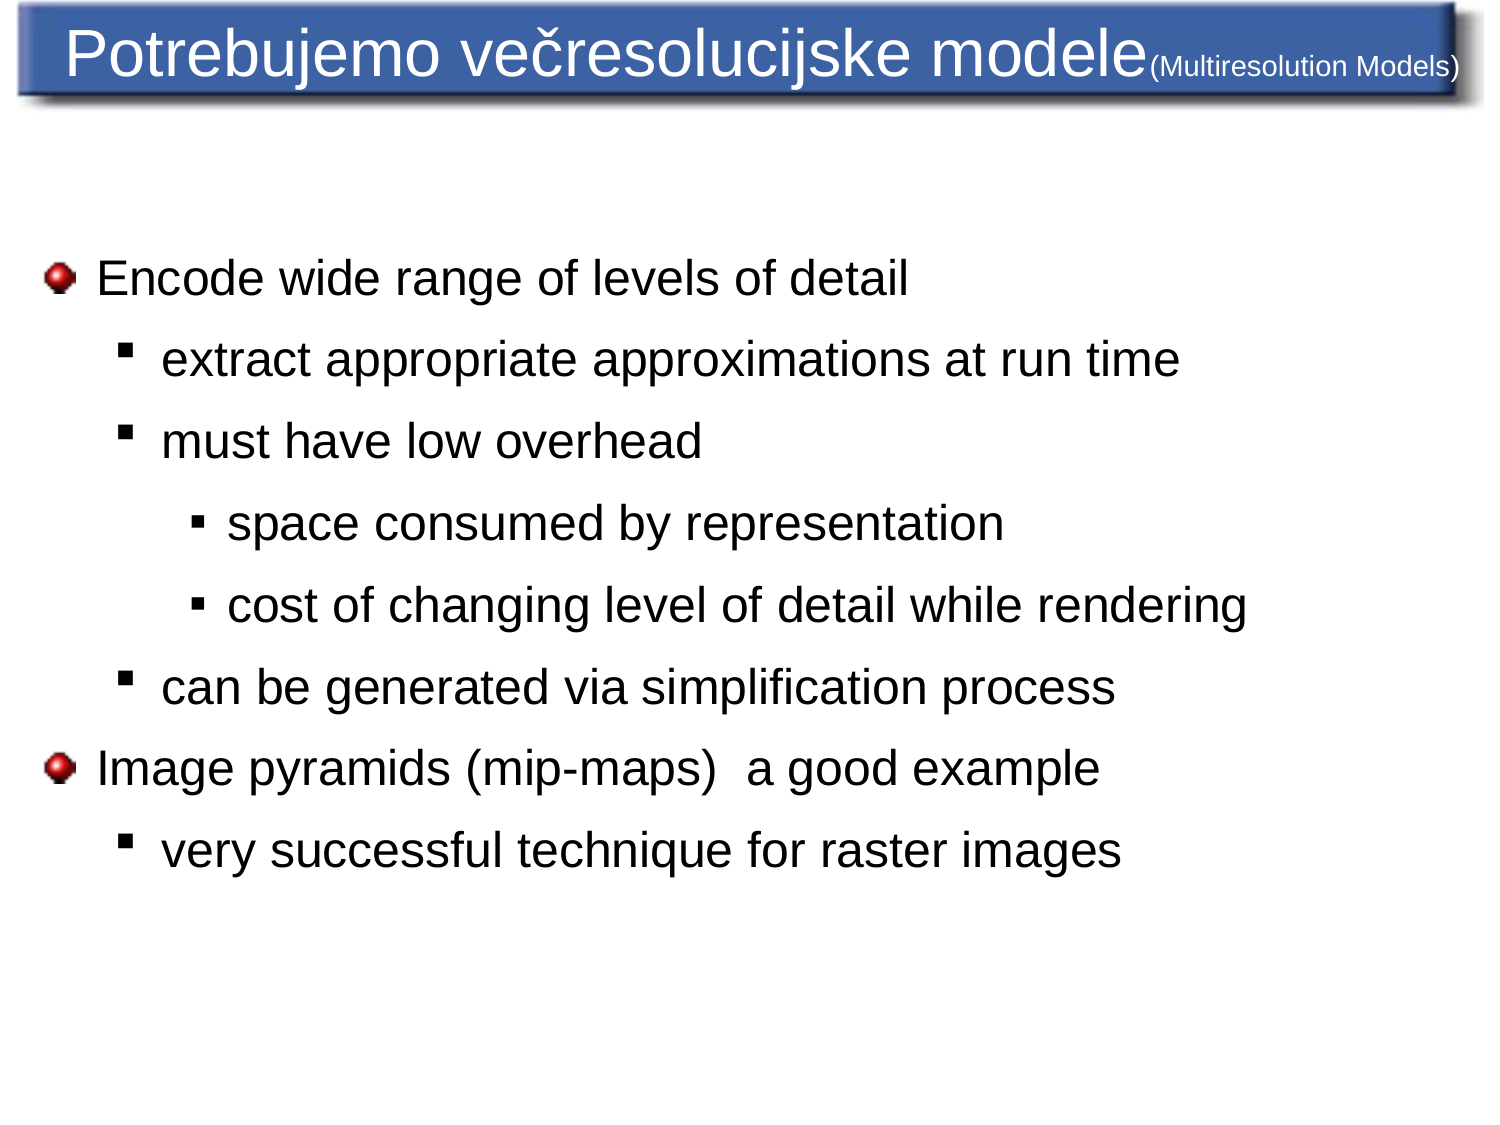

# Potrebujemo večresolucijske modele(Multiresolution Models)
Encode wide range of levels of detail
extract appropriate approximations at run time
must have low overhead
space consumed by representation
cost of changing level of detail while rendering
can be generated via simplification process
Image pyramids (mip-maps) a good example
very successful technique for raster images